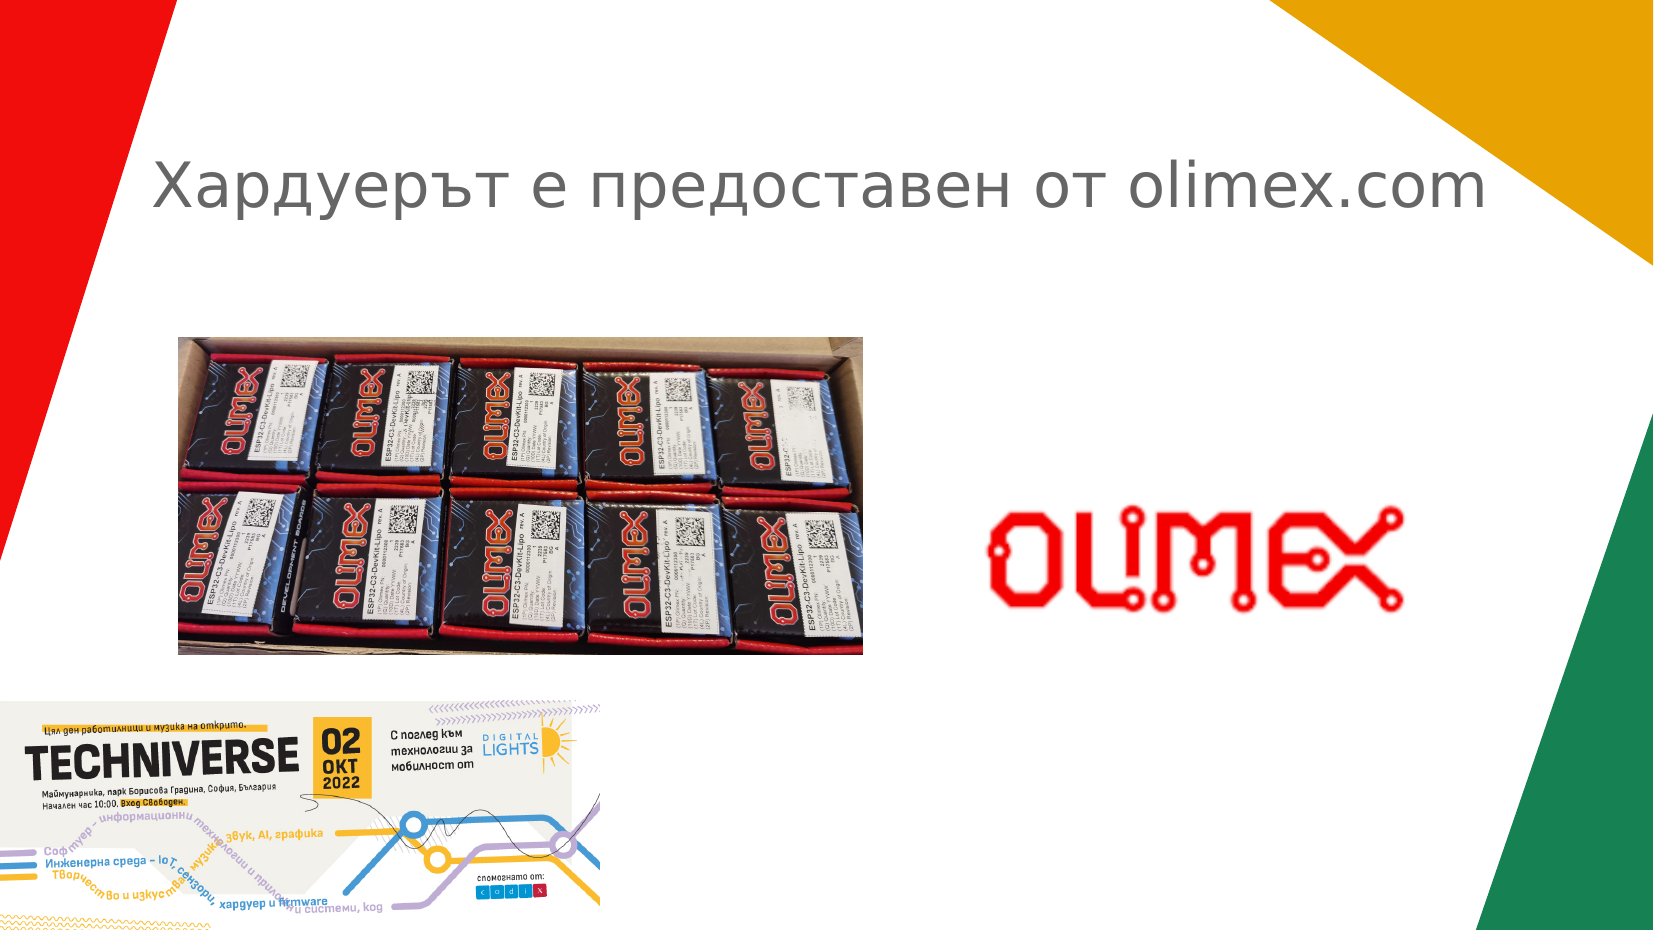

# Хардуерът е предоставен от olimex.com
17